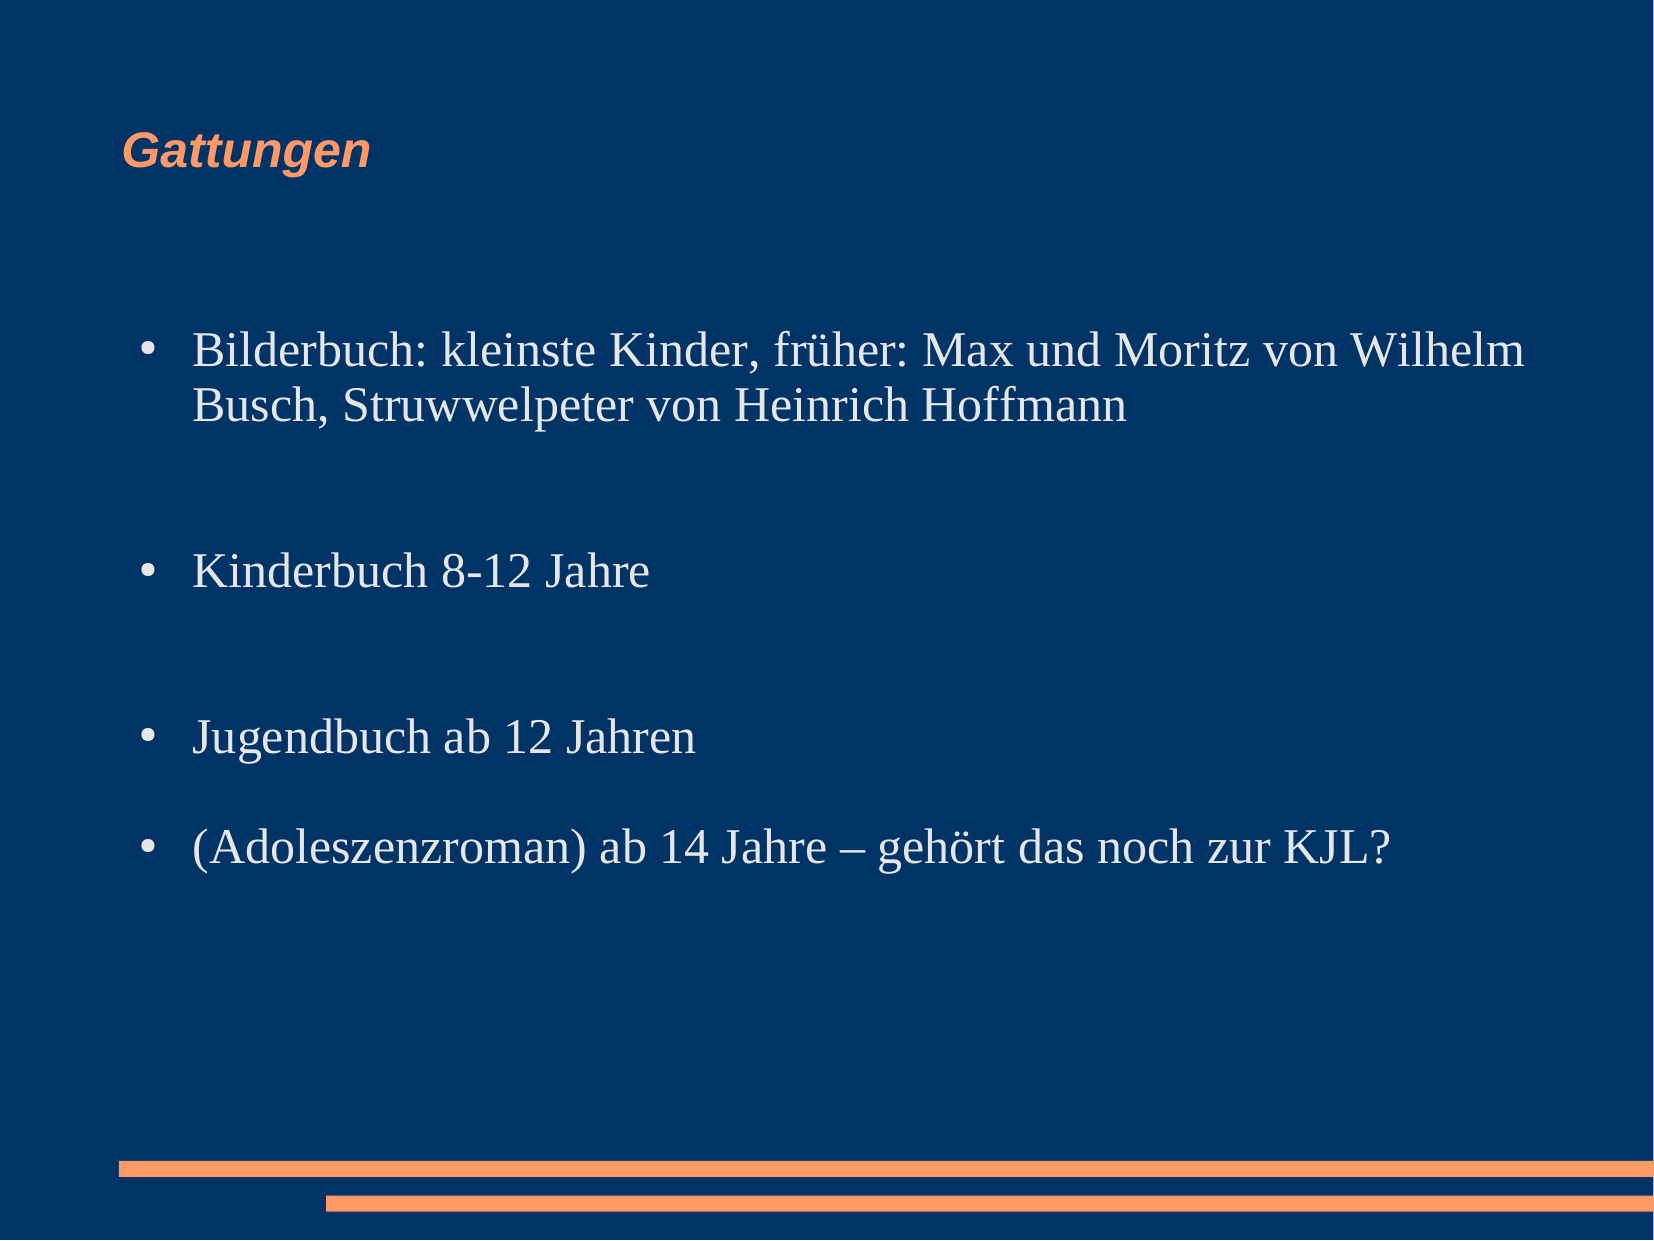

# Gattungen
Bilderbuch: kleinste Kinder, früher: Max und Moritz von Wilhelm Busch, Struwwelpeter von Heinrich Hoffmann
Kinderbuch 8-12 Jahre
Jugendbuch ab 12 Jahren
(Adoleszenzroman) ab 14 Jahre – gehört das noch zur KJL?